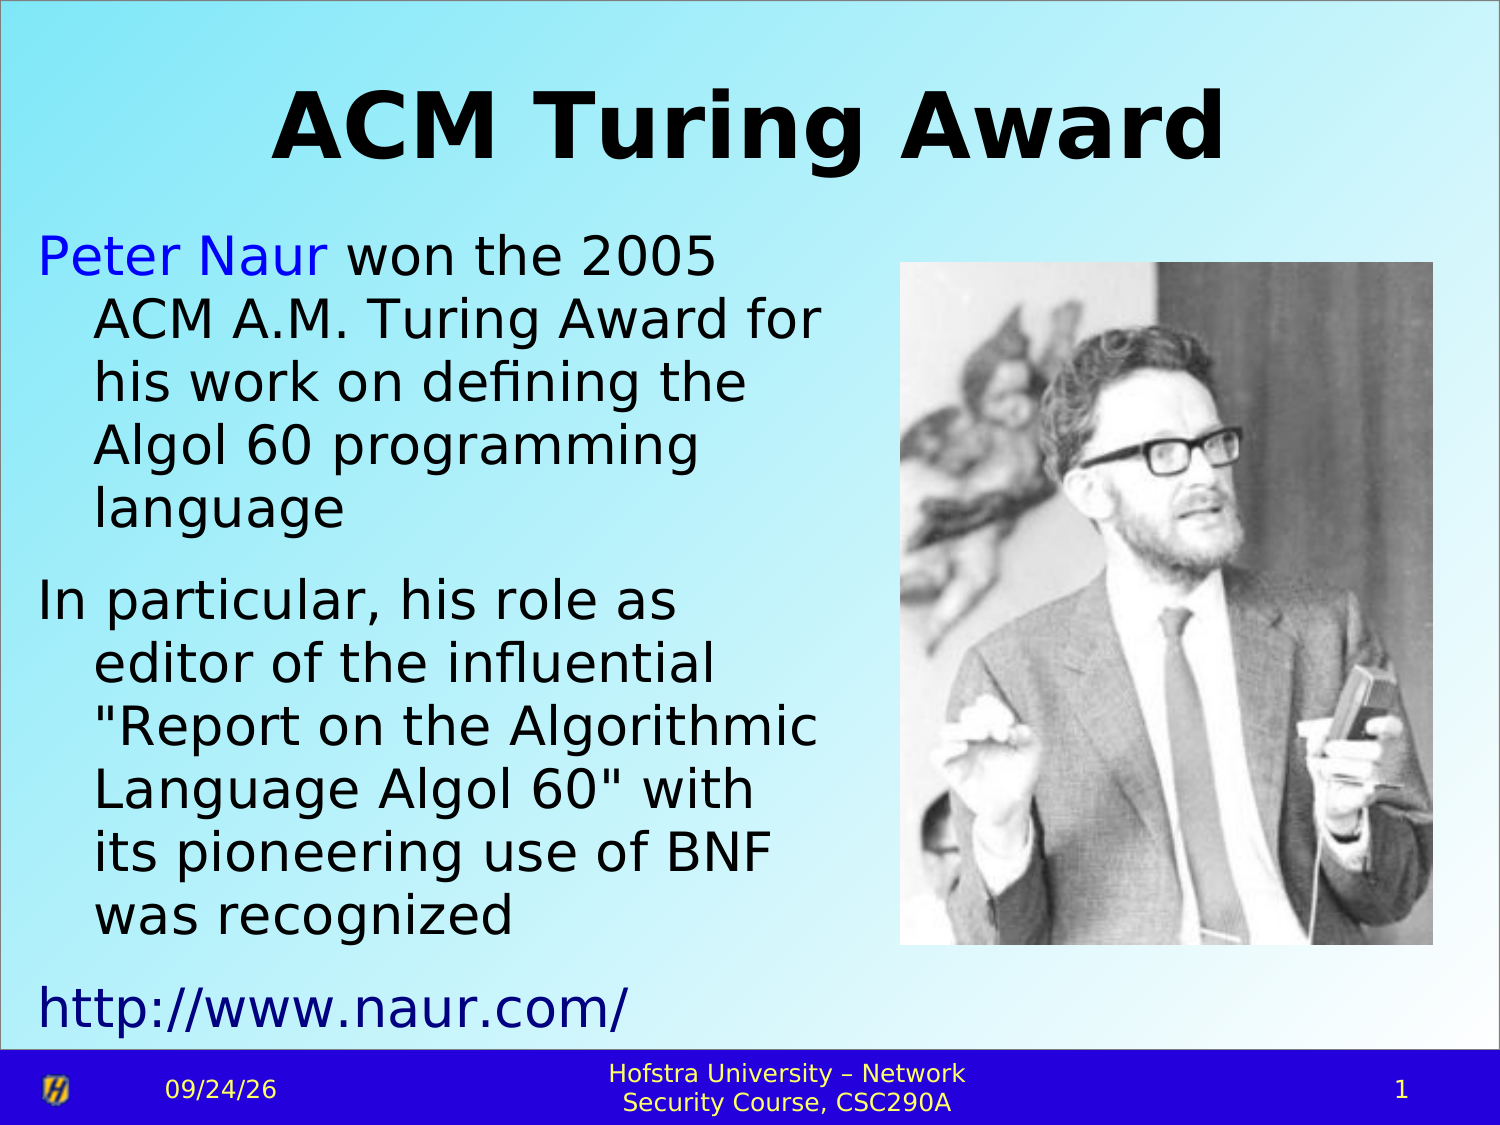

# ACM Turing Award
Peter Naur won the 2005 ACM A.M. Turing Award for his work on defining the Algol 60 programming language
In particular, his role as editor of the influential "Report on the Algorithmic Language Algol 60" with its pioneering use of BNF was recognized
http://www.naur.com/
1